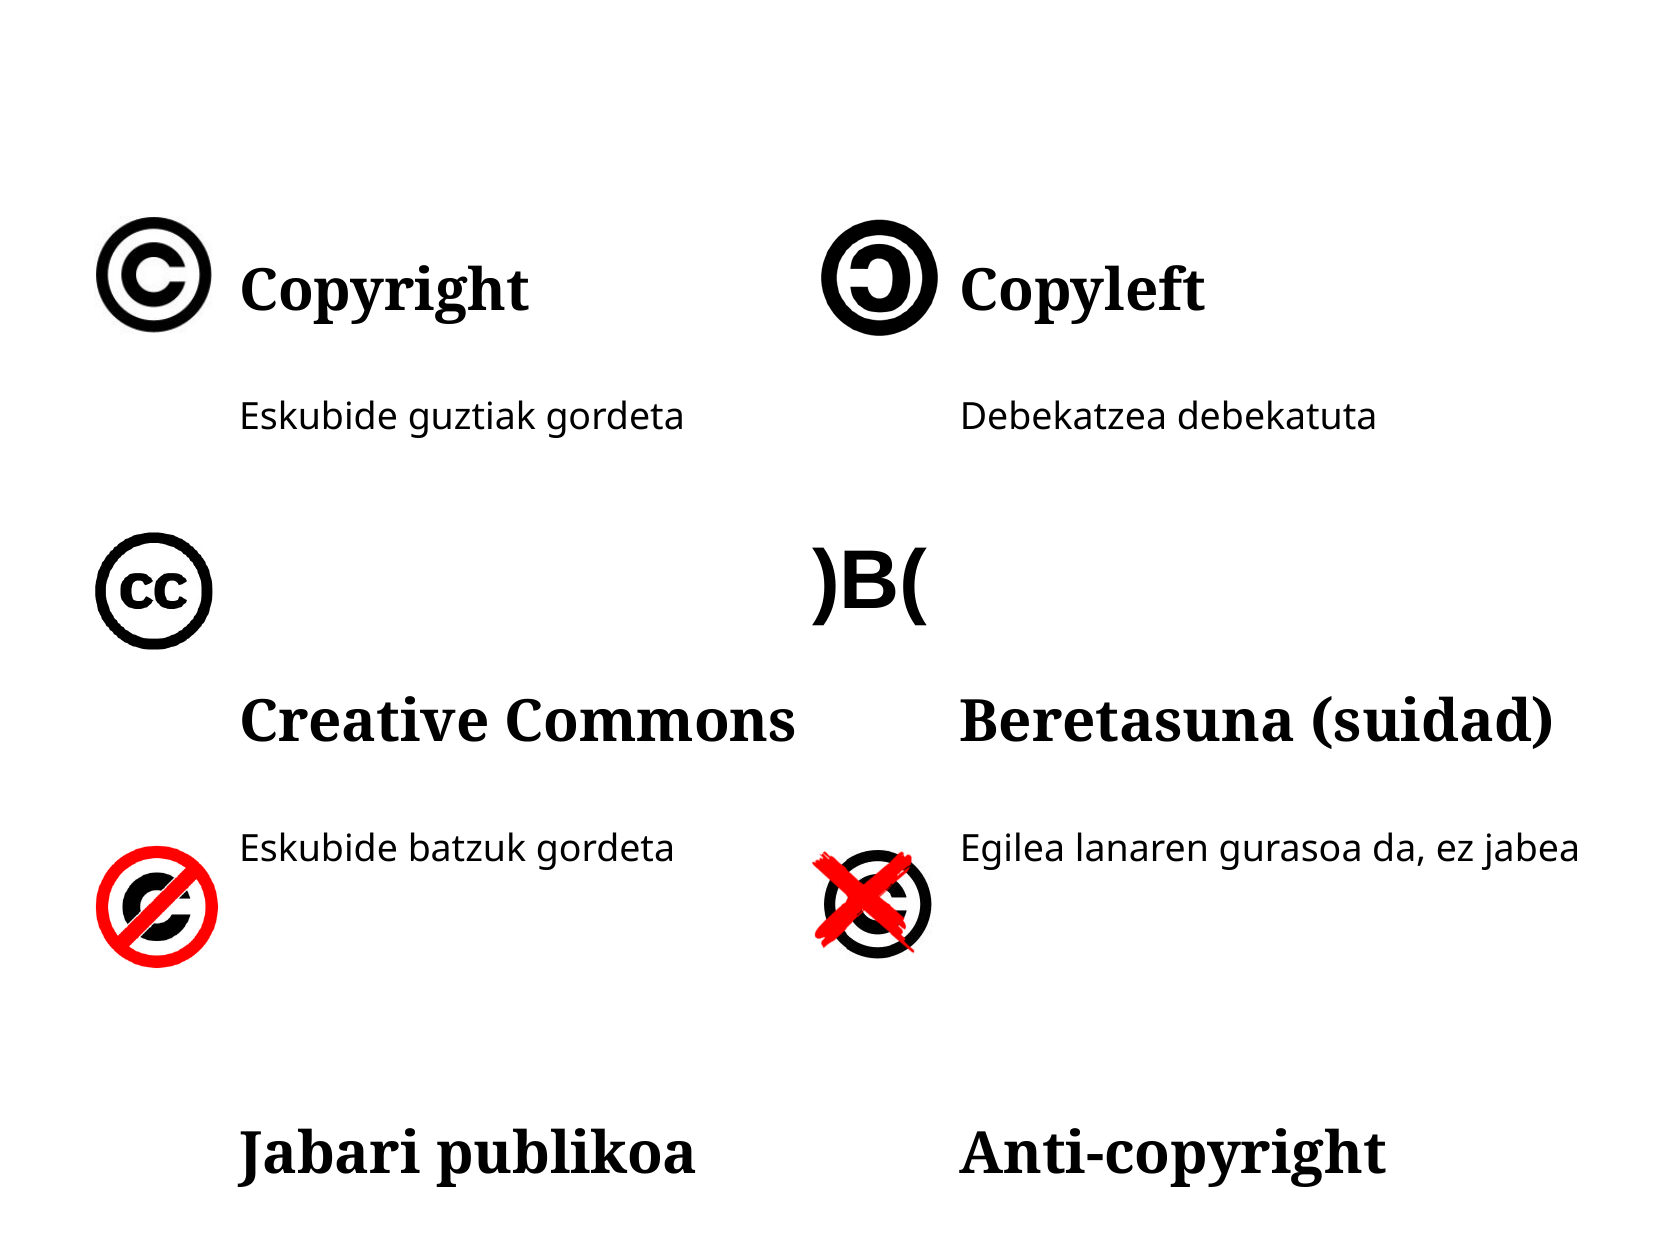

Copyright
Eskubide guztiak gordeta
Creative Commons
Eskubide batzuk gordeta
Jabari publikoa
Eskubiderik ez da gordetzen
Copyleft
Debekatzea debekatuta
Beretasuna (suidad)
Egilea lanaren gurasoa da, ez jabea
Anti-copyright
Jabetza intelektuala bost axola
)B(